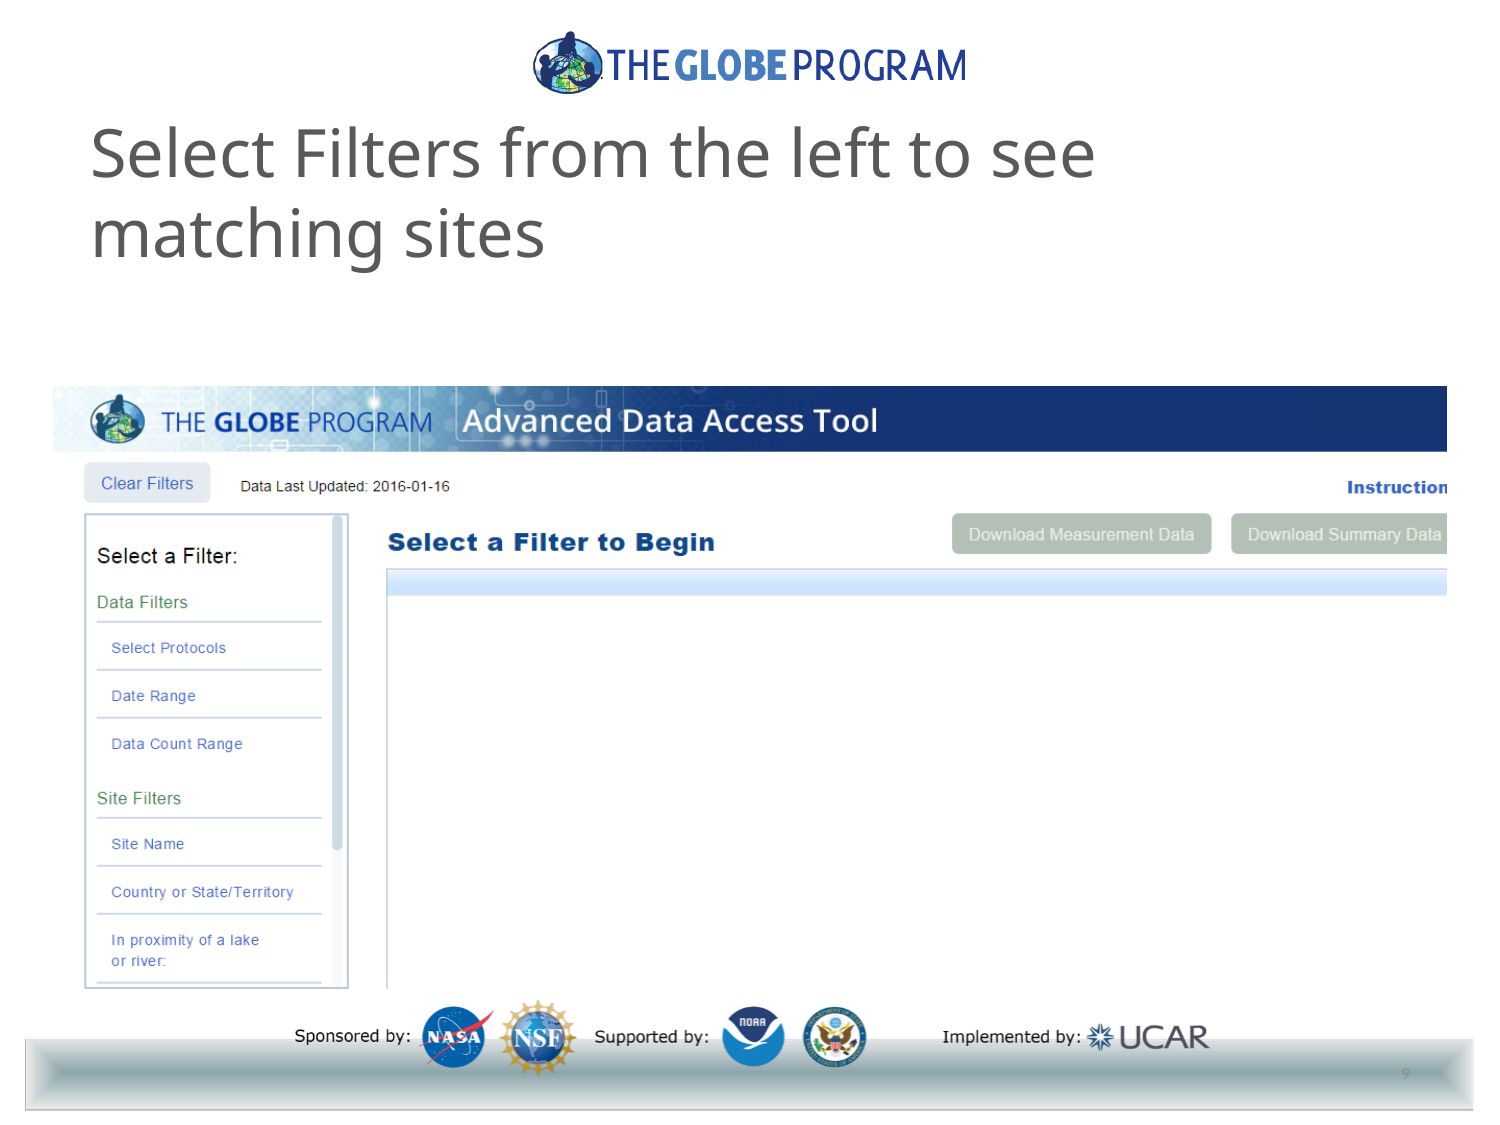

# Select Filters from the left to see matching sites